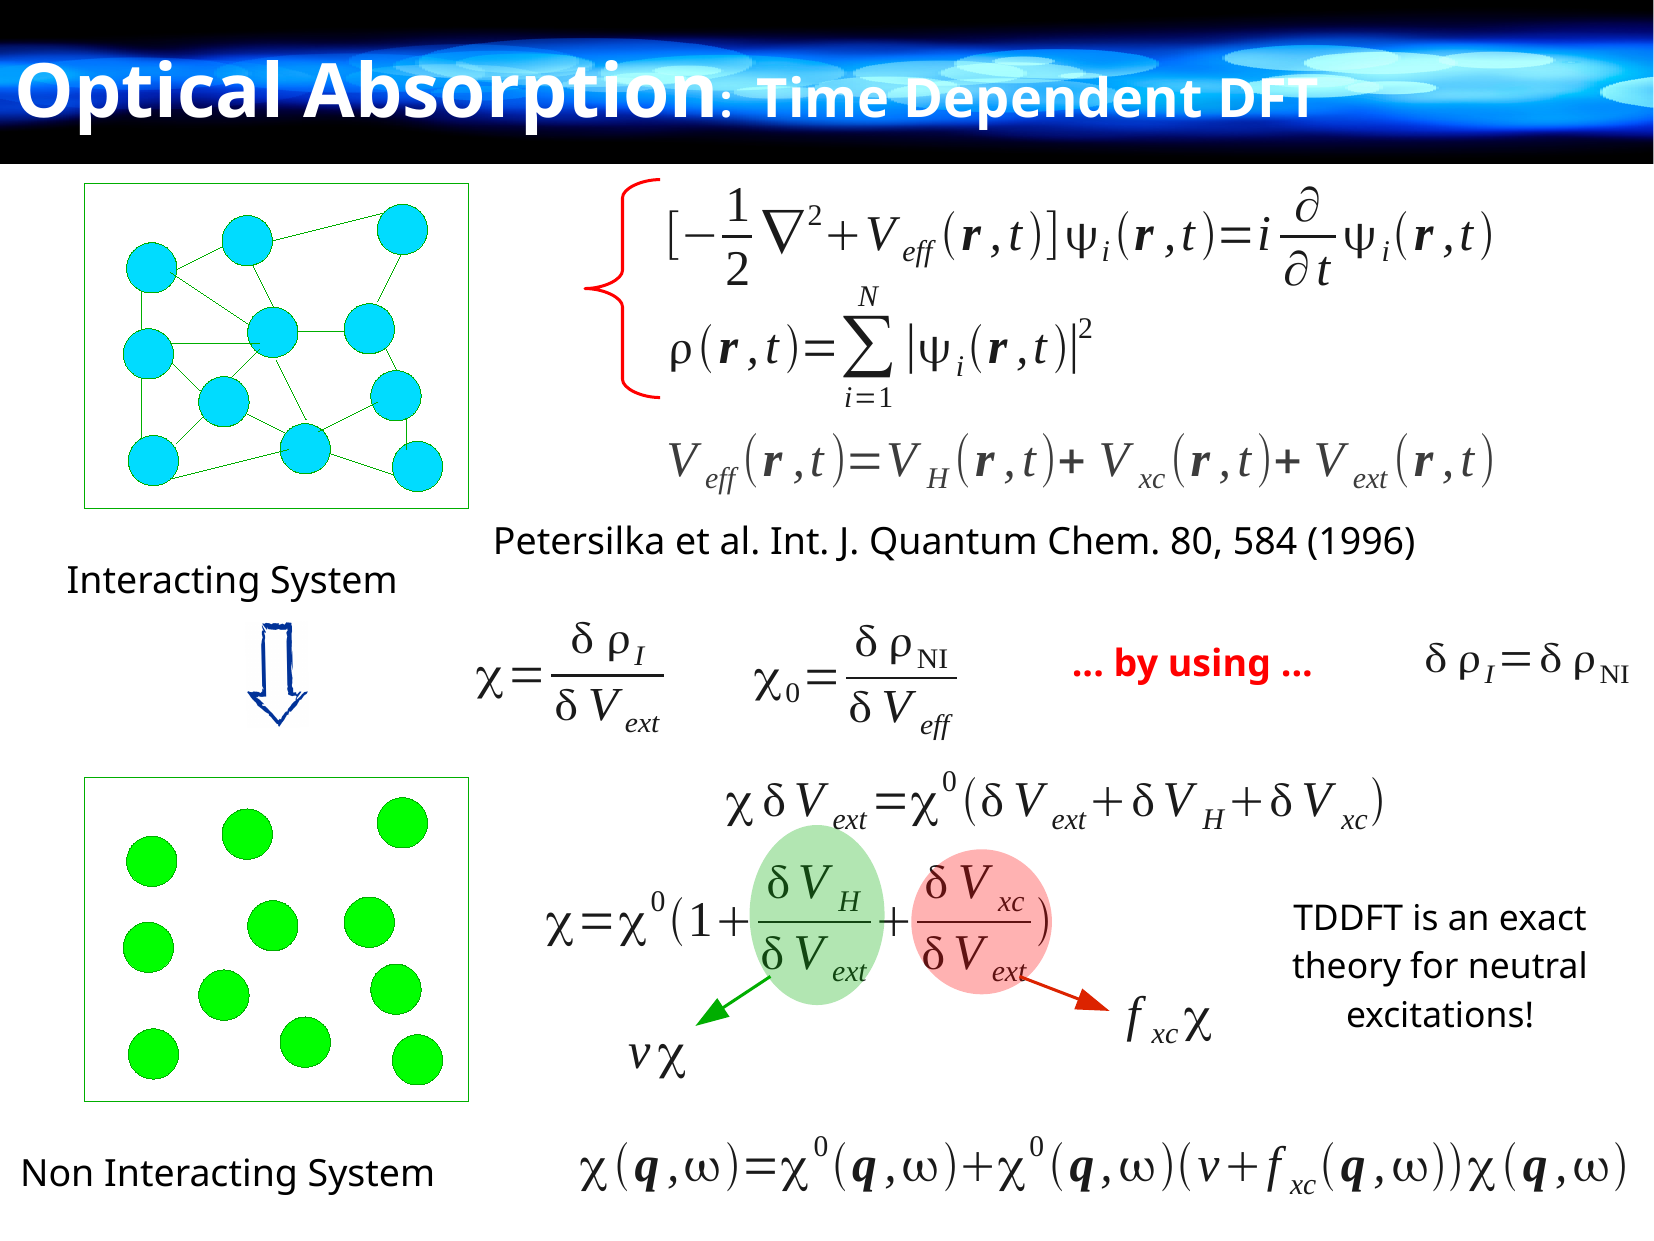

Optical Absorption: Time Dependent DFT
Interacting System
Non Interacting System
Petersilka et al. Int. J. Quantum Chem. 80, 584 (1996)
... by using ...
TDDFT is an exact theory for neutral excitations!